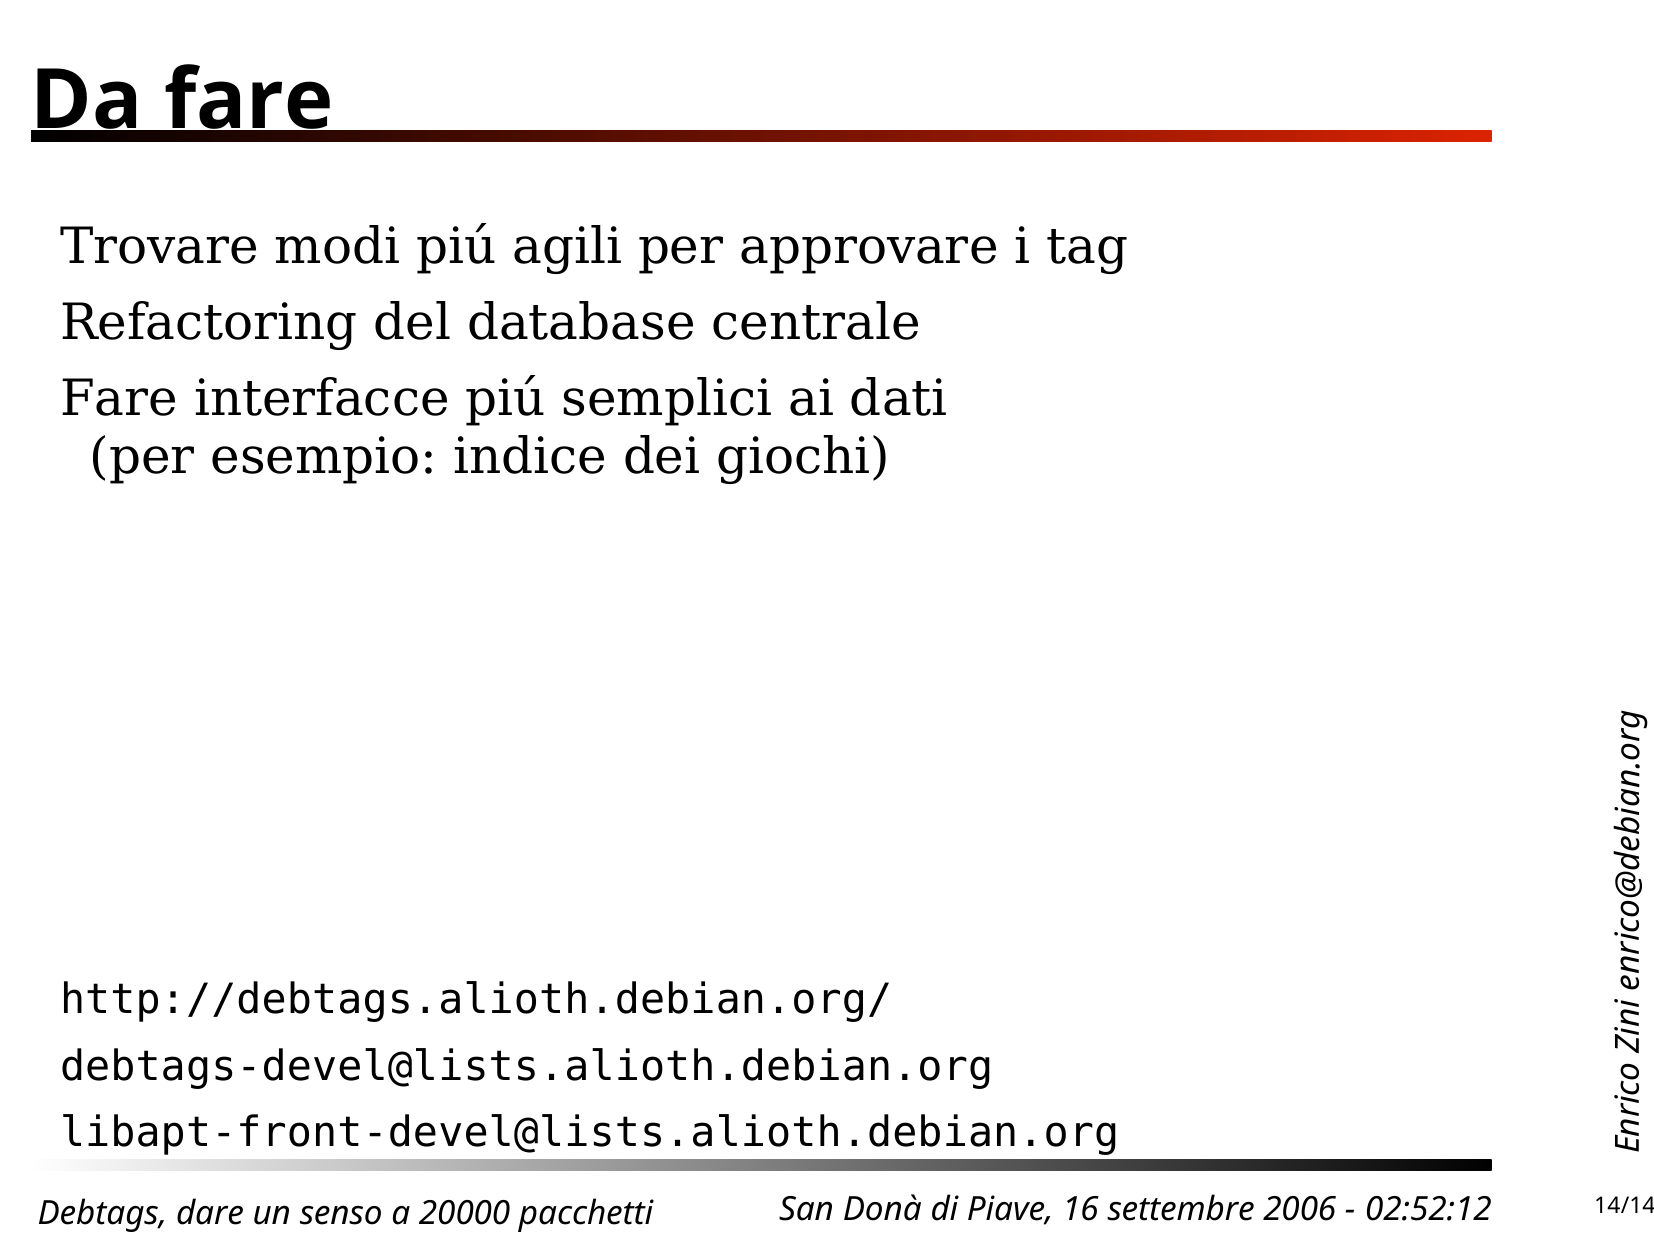

Da fare
Trovare modi piú agili per approvare i tag
Refactoring del database centrale
Fare interfacce piú semplici ai dati
(per esempio: indice dei giochi)
http://debtags.alioth.debian.org/
debtags-devel@lists.alioth.debian.org
libapt-front-devel@lists.alioth.debian.org